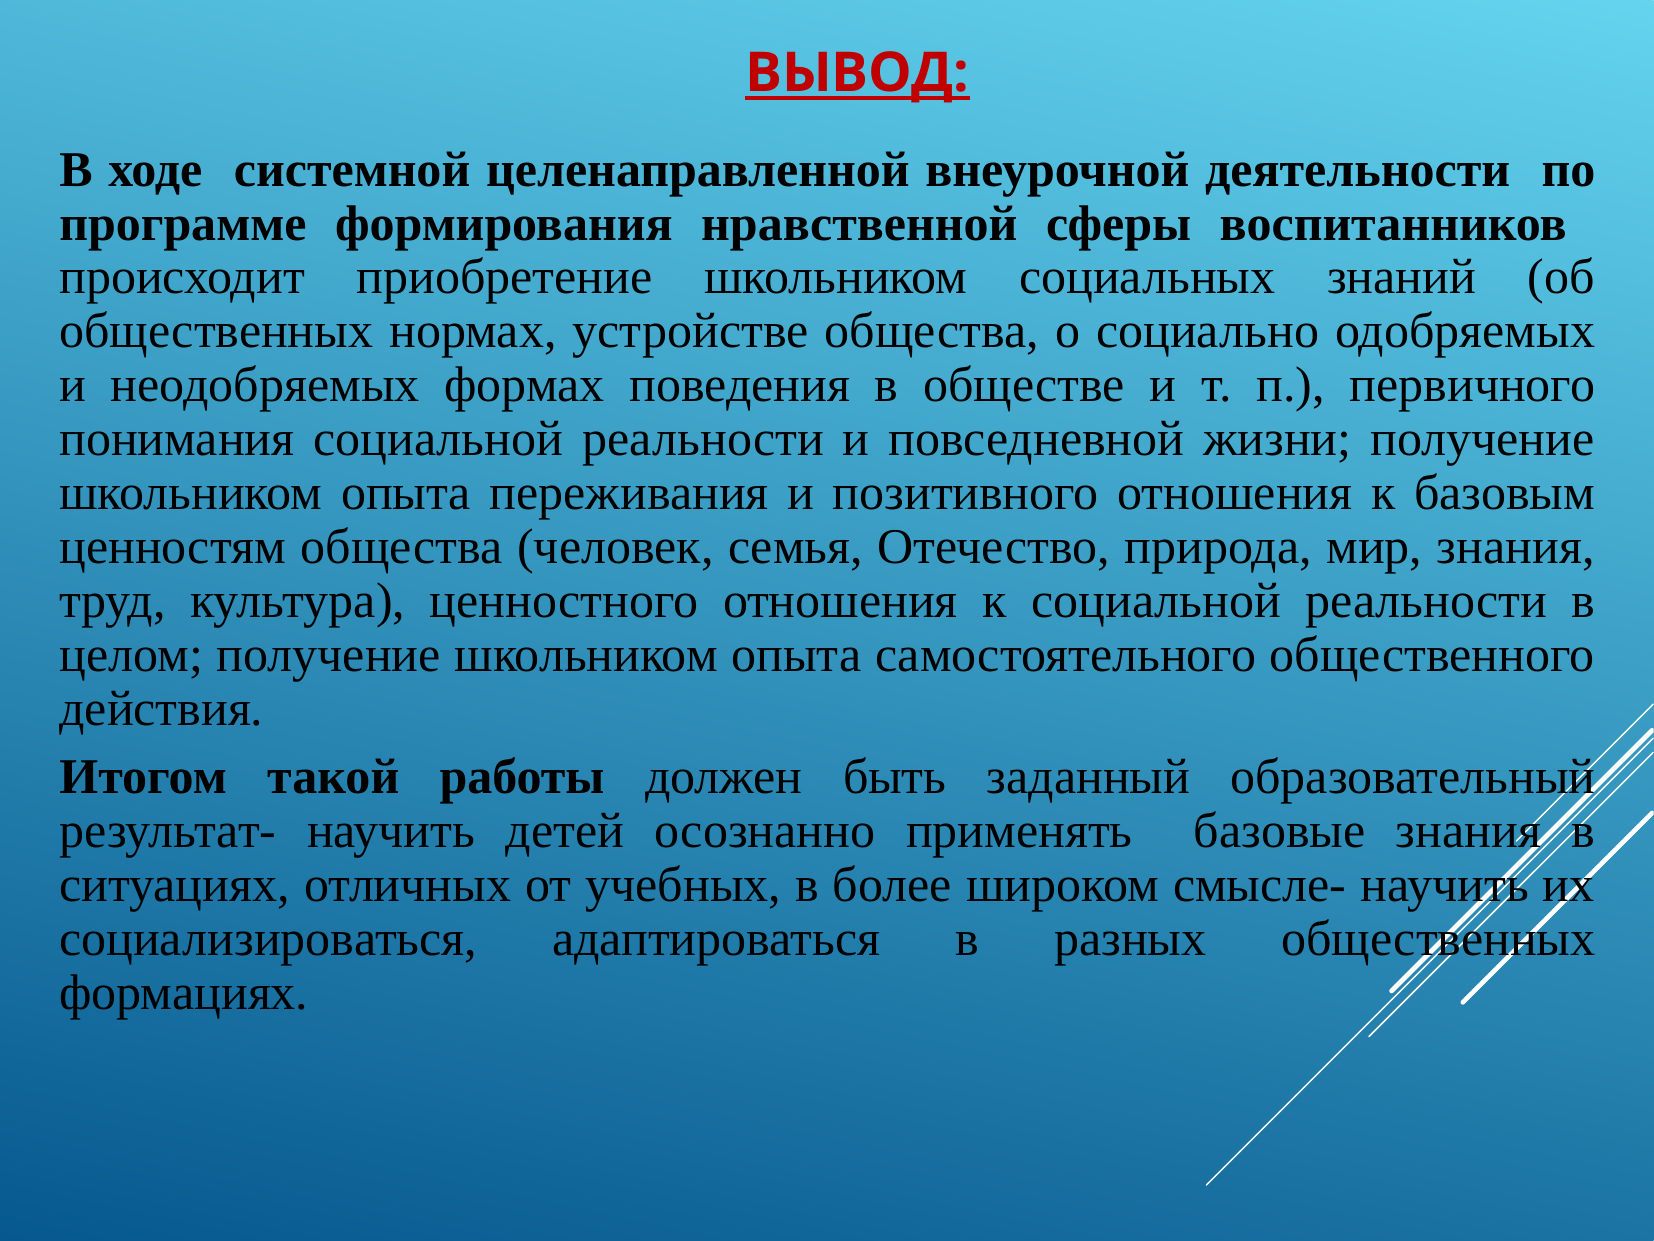

# Вывод:
В ходе системной целенаправленной внеурочной деятельности по программе формирования нравственной сферы воспитанников происходит приобретение школьником социальных знаний (об общественных нормах, устройстве общества, о социально одобряемых и неодобряемых формах поведения в обществе и т. п.), первичного понимания социальной реальности и повседневной жизни; получение школьником опыта переживания и позитивного отношения к базовым ценностям общества (человек, семья, Отечество, природа, мир, знания, труд, культура), ценностного отношения к социальной реальности в целом; получение школьником опыта самостоятельного общественного действия.
Итогом такой работы должен быть заданный образовательный результат- научить детей осознанно применять базовые знания в ситуациях, отличных от учебных, в более широком смысле- научить их социализироваться, адаптироваться в разных общественных формациях.